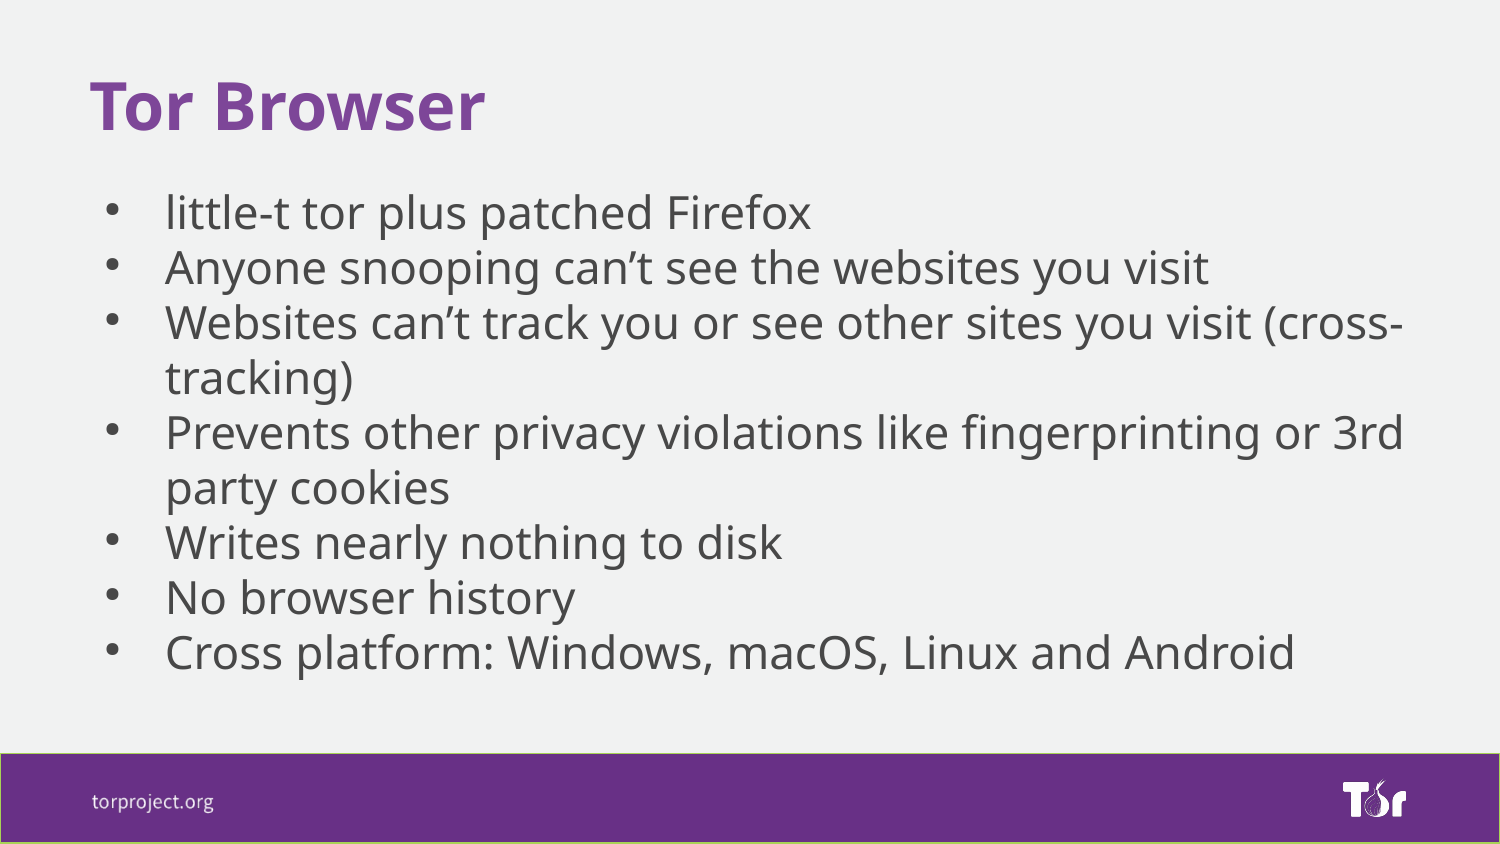

Tor Browser
little-t tor plus patched Firefox
Anyone snooping can’t see the websites you visit
Websites can’t track you or see other sites you visit (cross-tracking)
Prevents other privacy violations like fingerprinting or 3rd party cookies
Writes nearly nothing to disk
No browser history
Cross platform: Windows, macOS, Linux and Android